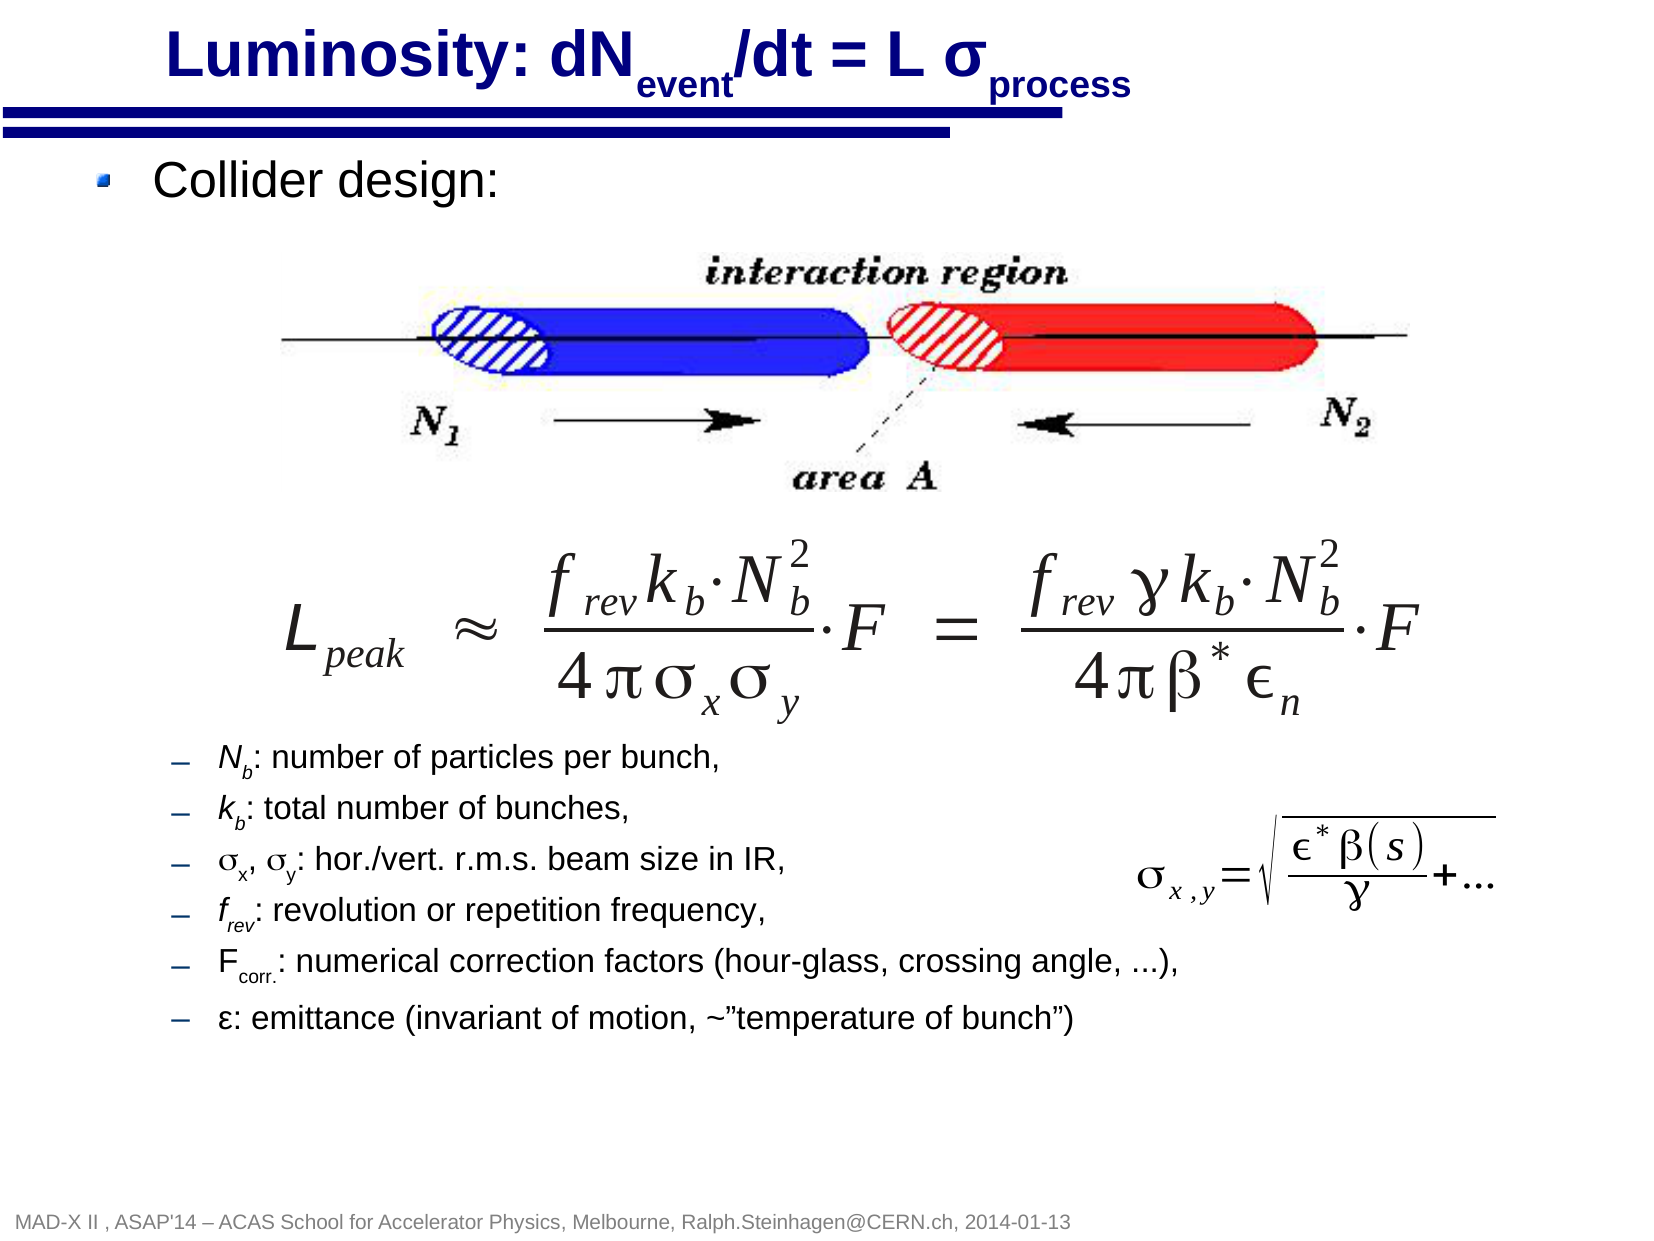

# Luminosity: dNevent/dt = L σprocess
Collider design:
Nb: number of particles per bunch,
kb: total number of bunches,
sx, sy: hor./vert. r.m.s. beam size in IR,
frev: revolution or repetition frequency,
Fcorr.: numerical correction factors (hour-glass, crossing angle, ...),
ε: emittance (invariant of motion, ~”temperature of bunch”)